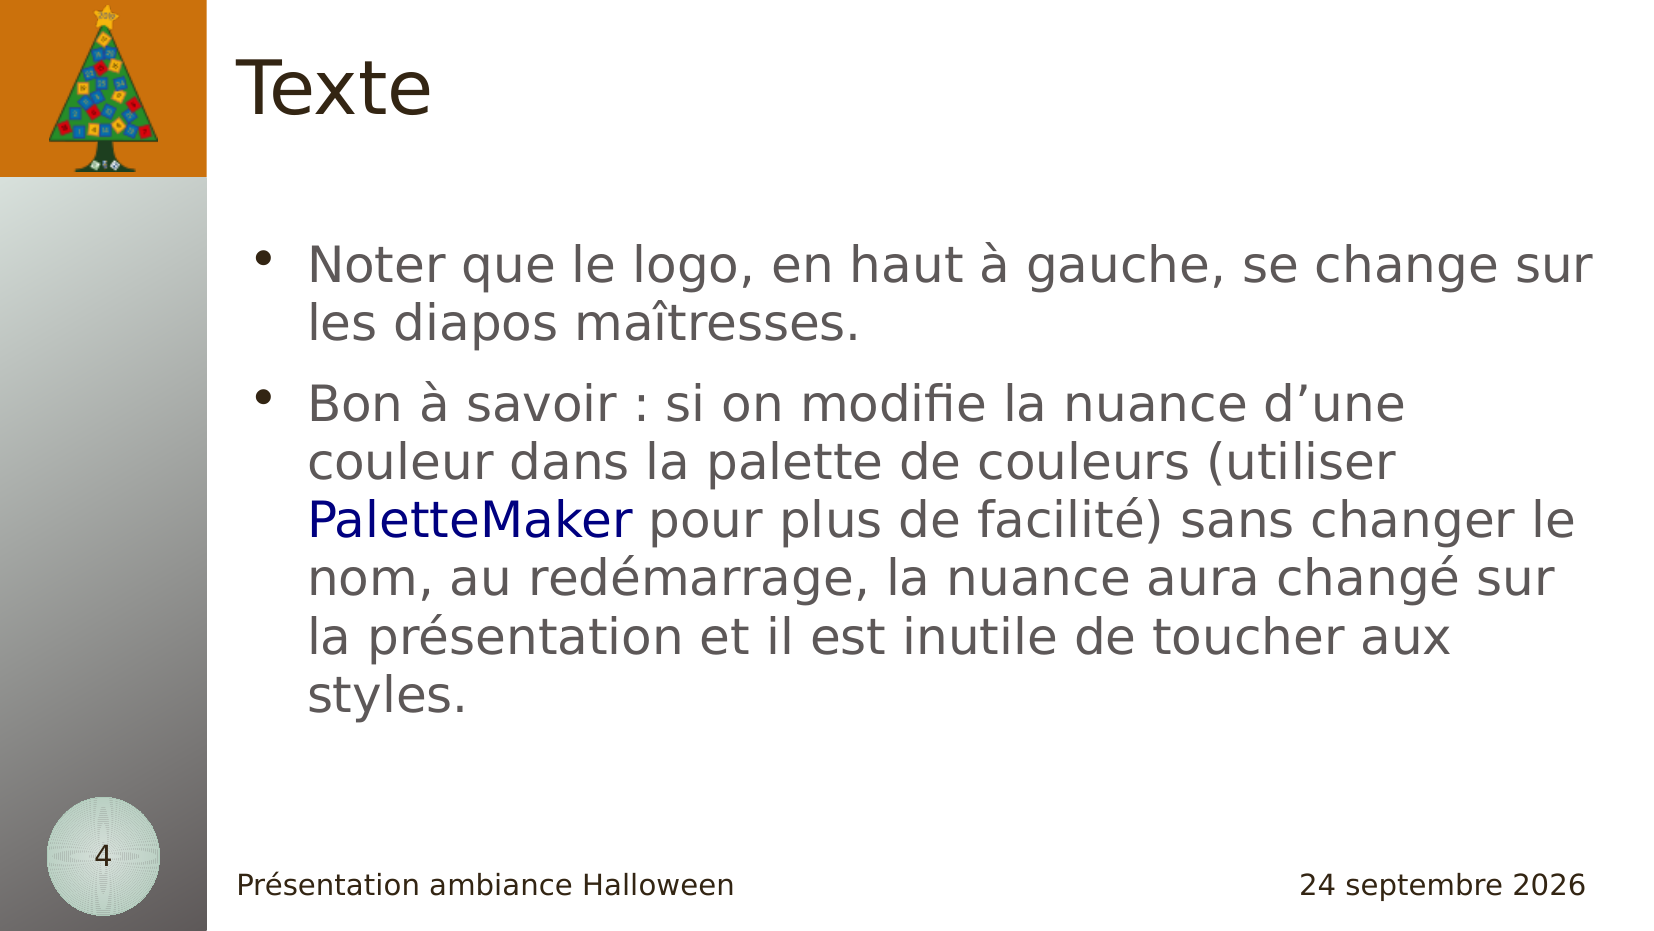

# Texte
Noter que le logo, en haut à gauche, se change sur les diapos maîtresses.
Bon à savoir : si on modifie la nuance d’une couleur dans la palette de couleurs (utiliser PaletteMaker pour plus de facilité) sans changer le nom, au redémarrage, la nuance aura changé sur la présentation et il est inutile de toucher aux styles.
4
Présentation ambiance Halloween